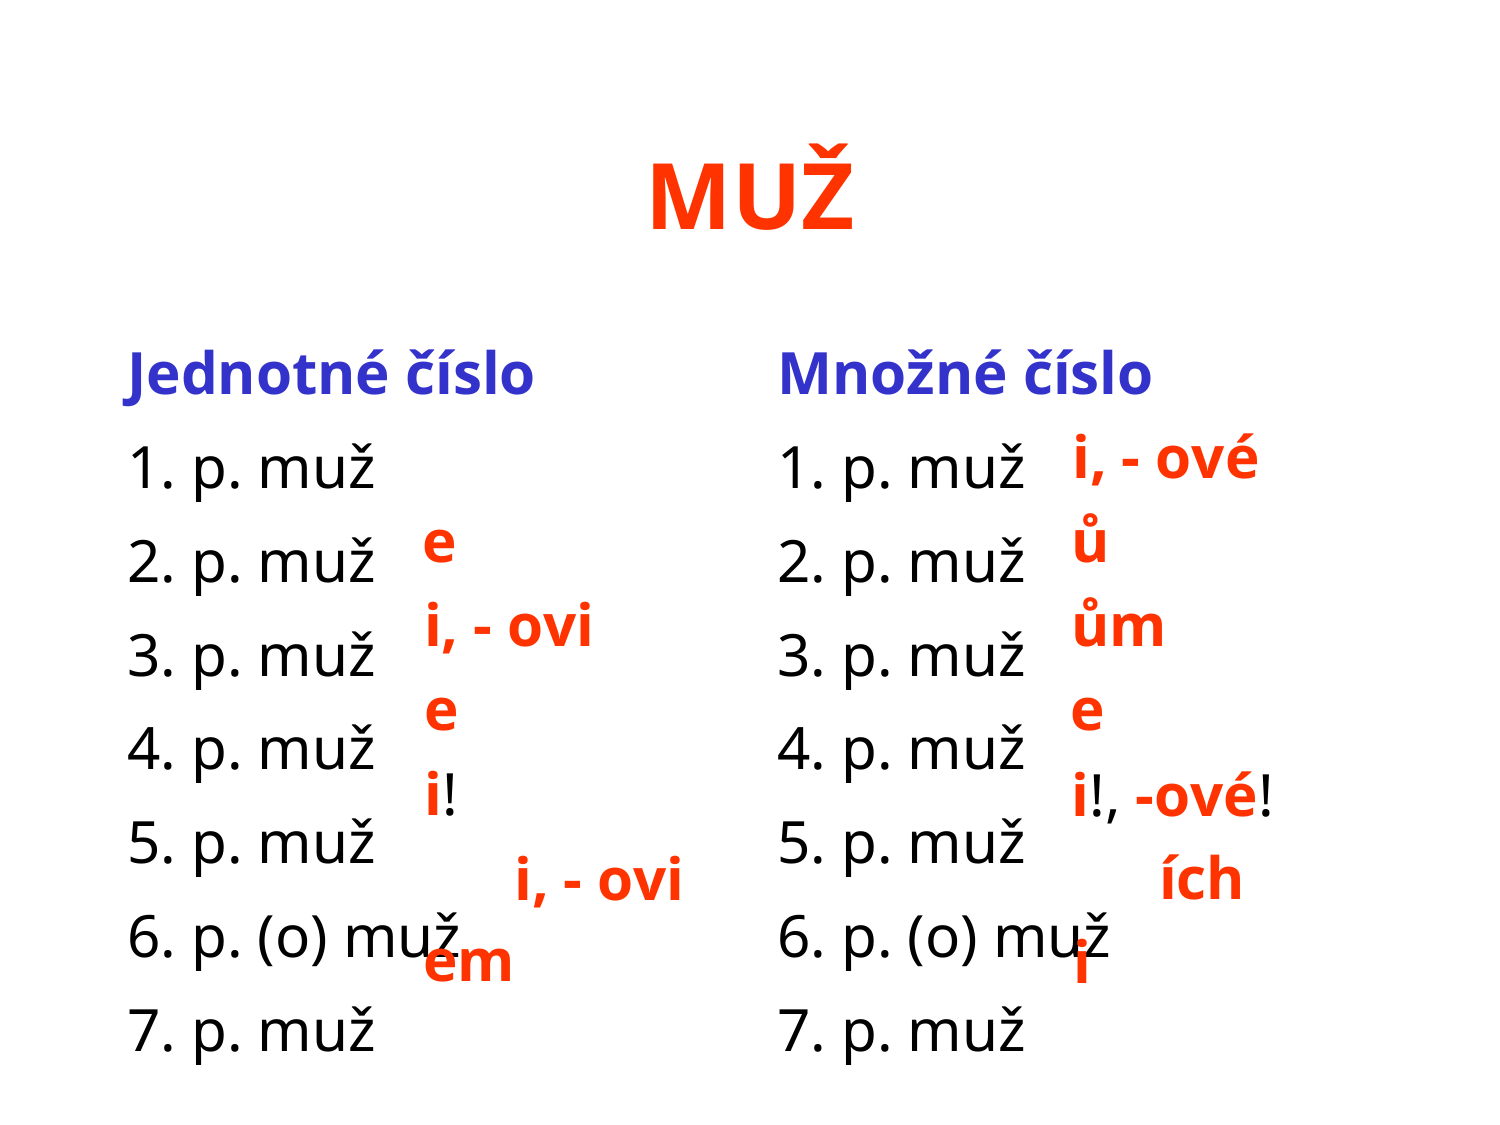

# MUŽ
Jednotné číslo
1. p. muž
2. p. muž
3. p. muž
4. p. muž
5. p. muž
6. p. (o) muž
7. p. muž
Množné číslo
1. p. muž
2. p. muž
3. p. muž
4. p. muž
5. p. muž
6. p. (o) muž
7. p. muž
i, - ové
e
ů
i, - ovi
ům
e
e
i!
i!, -ové!
ích
i, - ovi
em
i